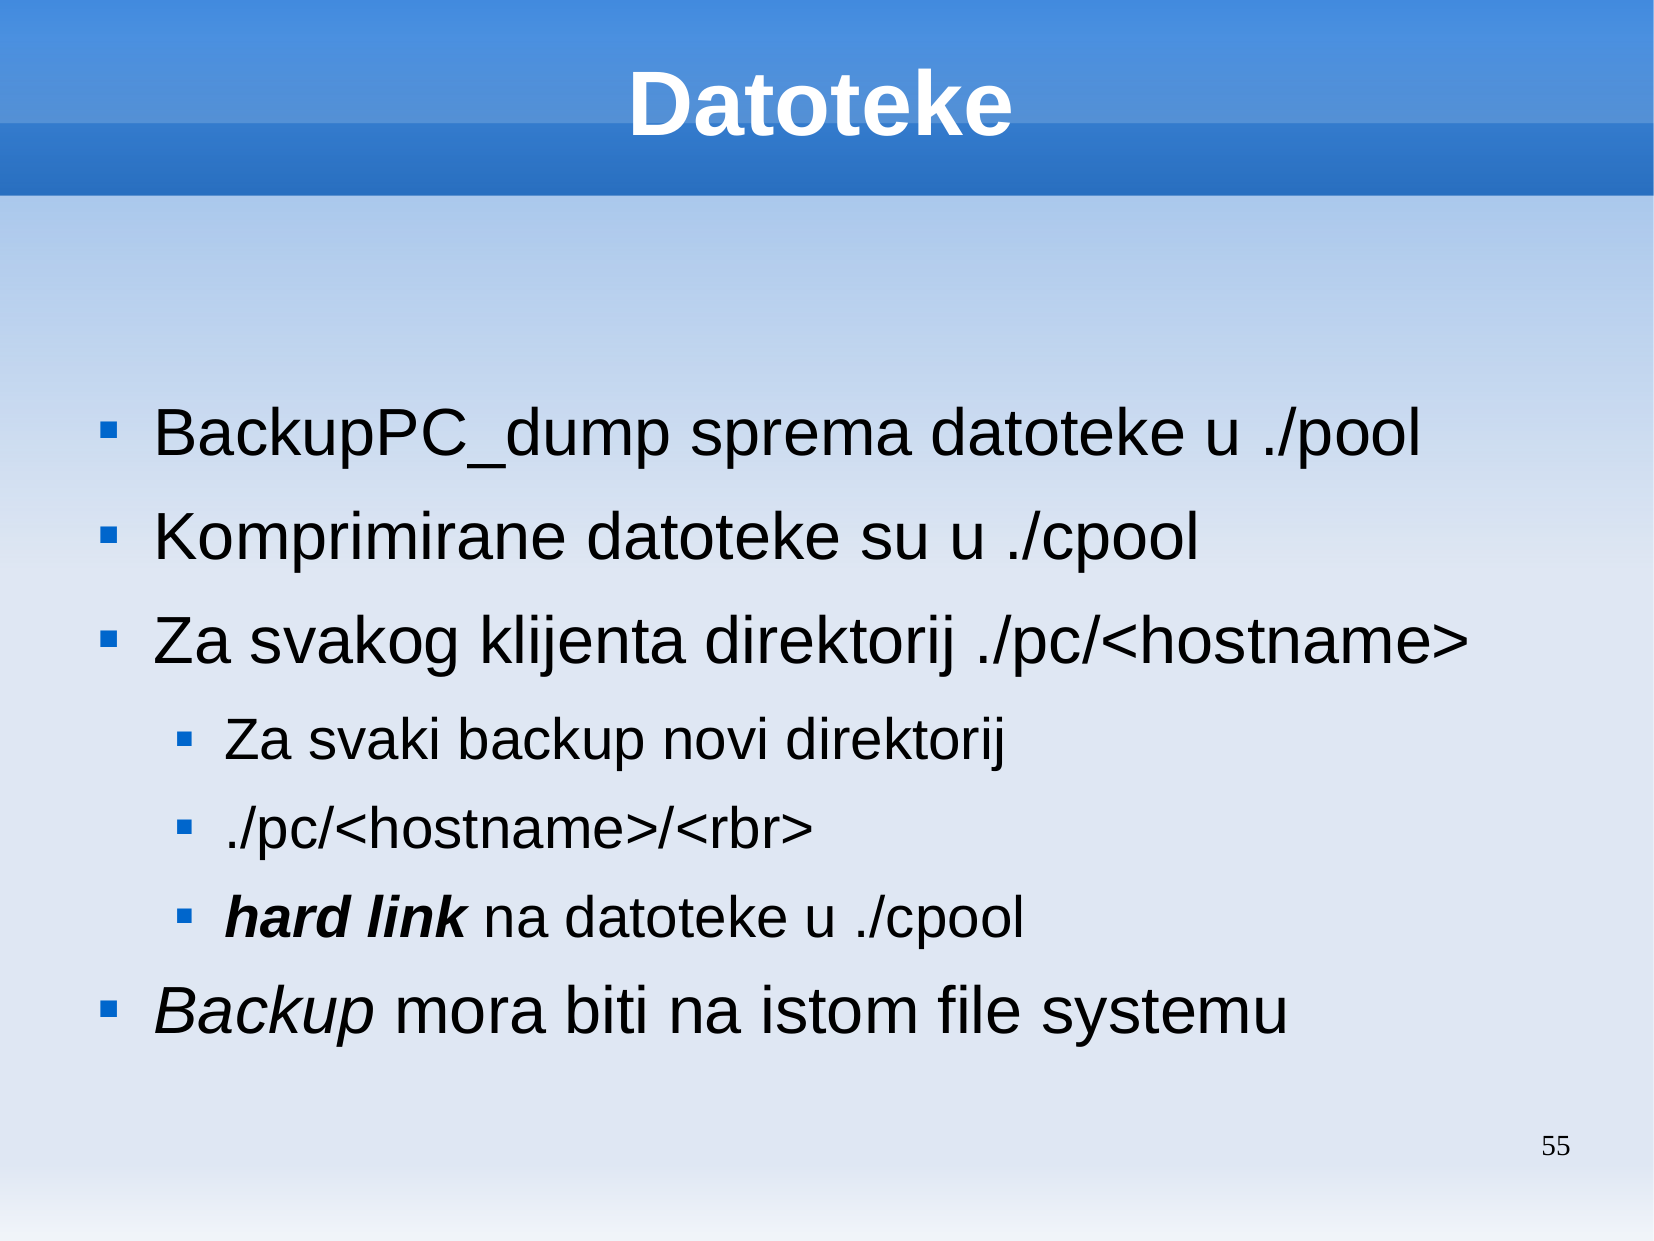

# Datoteke
BackupPC_dump sprema datoteke u ./pool
Komprimirane datoteke su u ./cpool
Za svakog klijenta direktorij ./pc/<hostname>
Za svaki backup novi direktorij
./pc/<hostname>/<rbr>
hard link na datoteke u ./cpool
Backup mora biti na istom file systemu
55